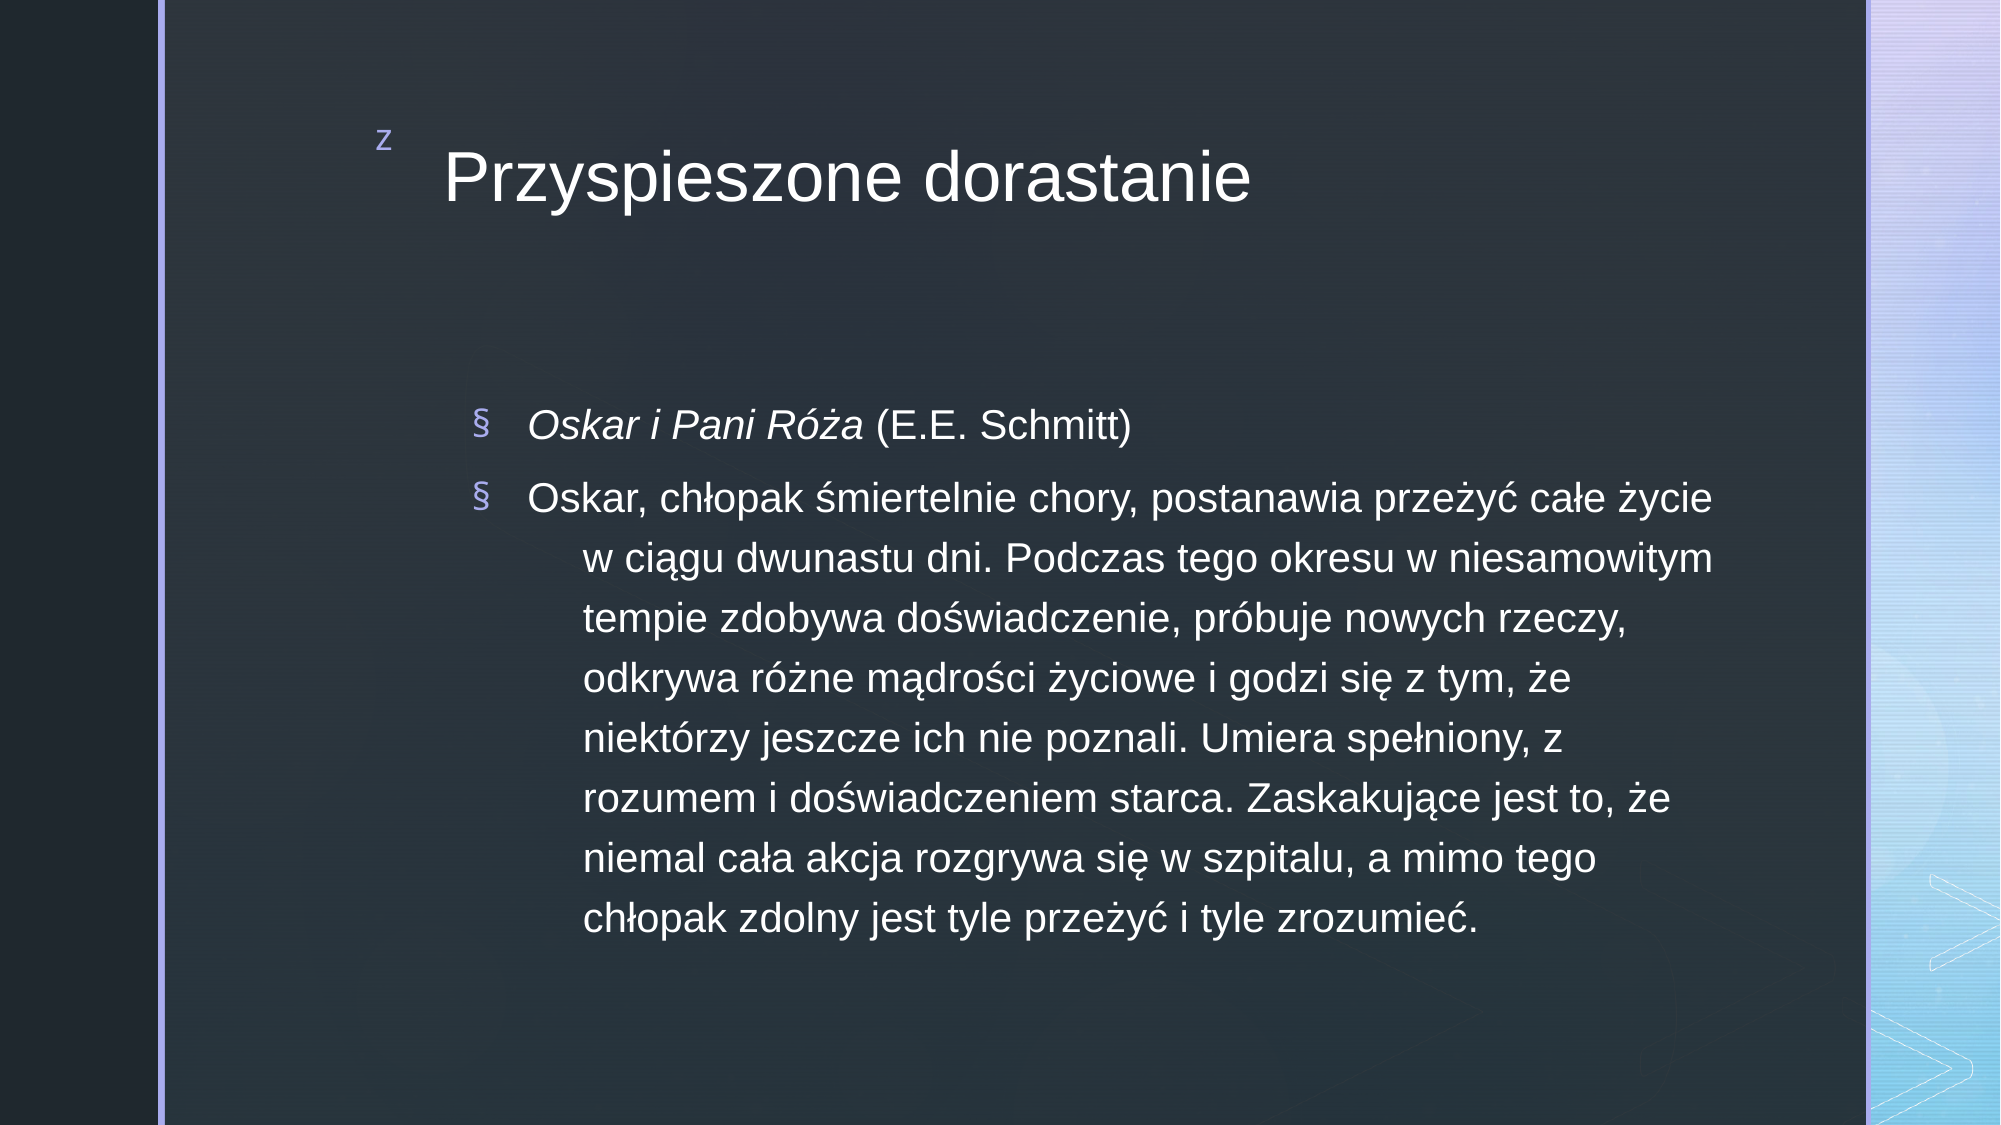

# Przyspieszone dorastanie
Oskar i Pani Róża (E.E. Schmitt)
Oskar, chłopak śmiertelnie chory, postanawia przeżyć całe życie w ciągu dwunastu dni. Podczas tego okresu w niesamowitym tempie zdobywa doświadczenie, próbuje nowych rzeczy, odkrywa różne mądrości życiowe i godzi się z tym, że niektórzy jeszcze ich nie poznali. Umiera spełniony, z rozumem i doświadczeniem starca. Zaskakujące jest to, że niemal cała akcja rozgrywa się w szpitalu, a mimo tego chłopak zdolny jest tyle przeżyć i tyle zrozumieć.